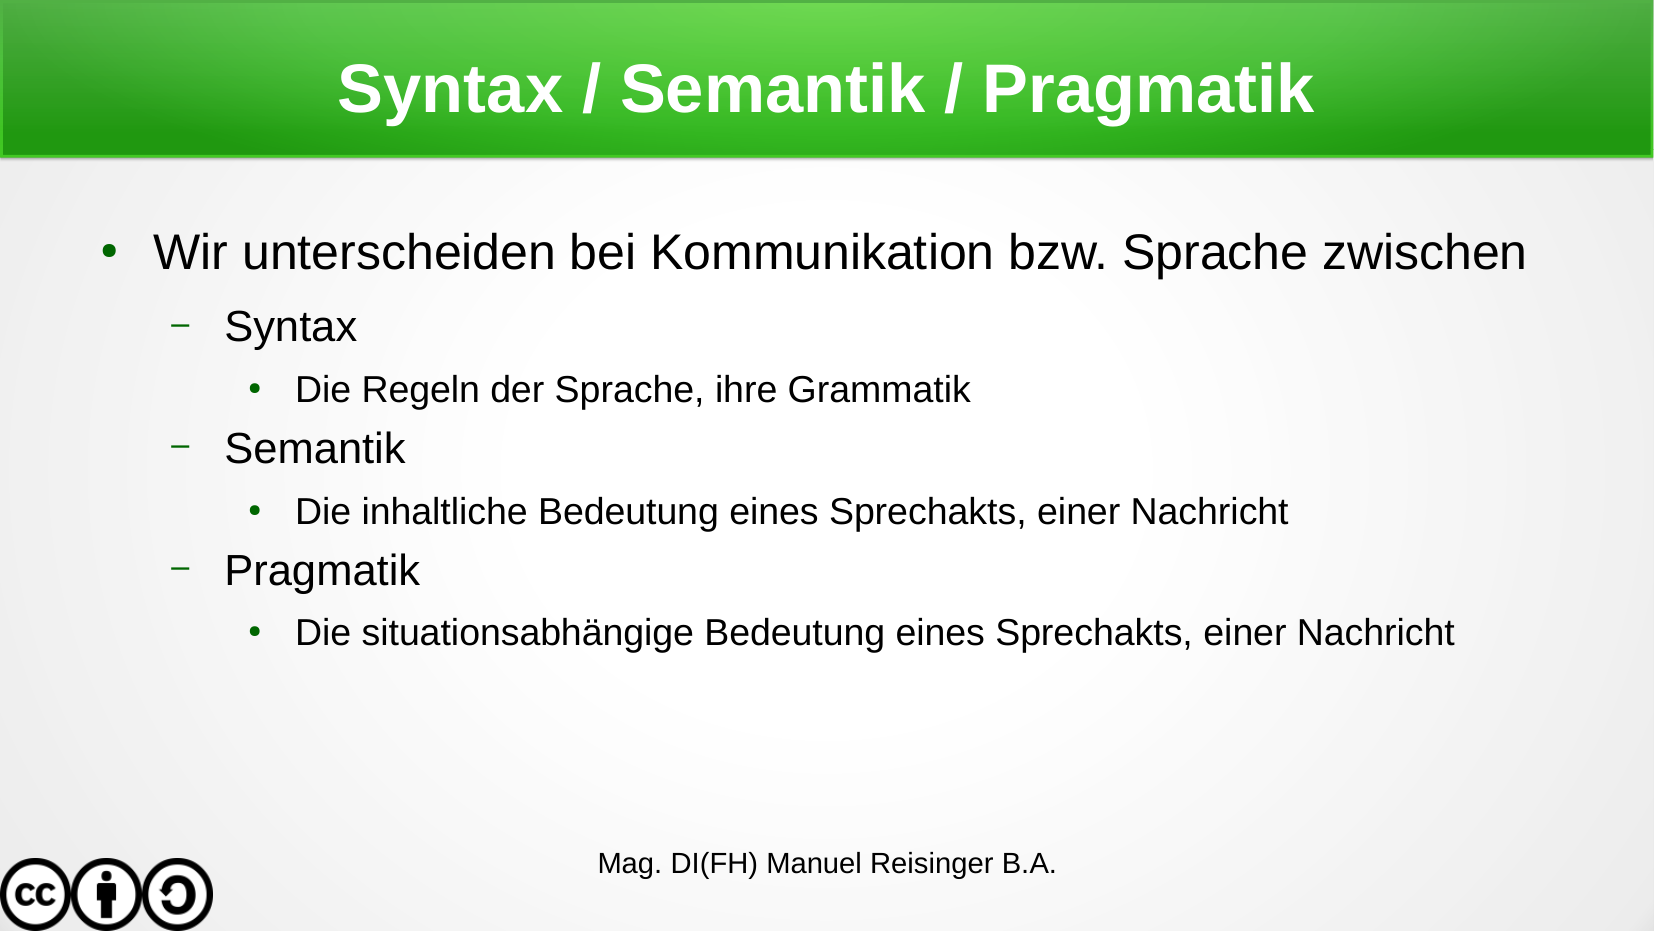

# Syntax / Semantik / Pragmatik
Wir unterscheiden bei Kommunikation bzw. Sprache zwischen
Syntax
Die Regeln der Sprache, ihre Grammatik
Semantik
Die inhaltliche Bedeutung eines Sprechakts, einer Nachricht
Pragmatik
Die situationsabhängige Bedeutung eines Sprechakts, einer Nachricht